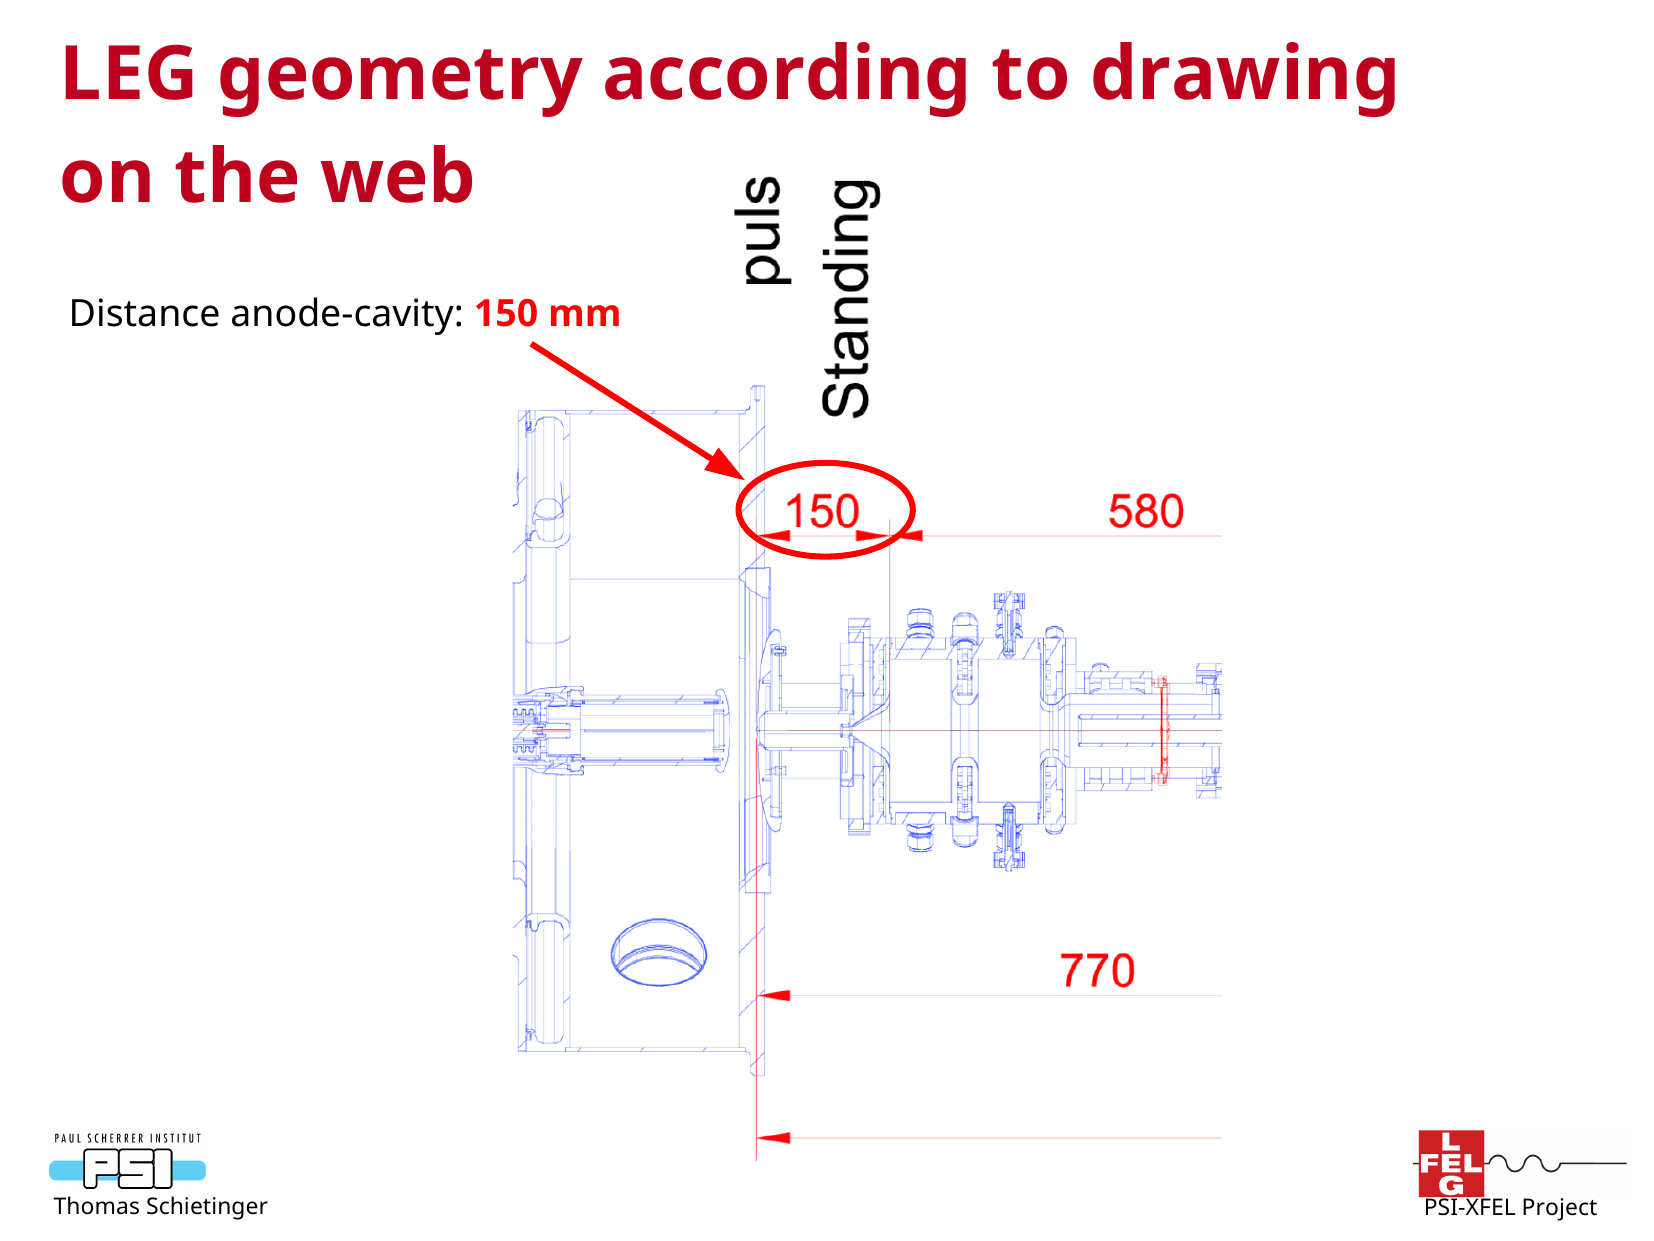

# LEG geometry according to drawing on the web
Distance anode-cavity: 150 mm